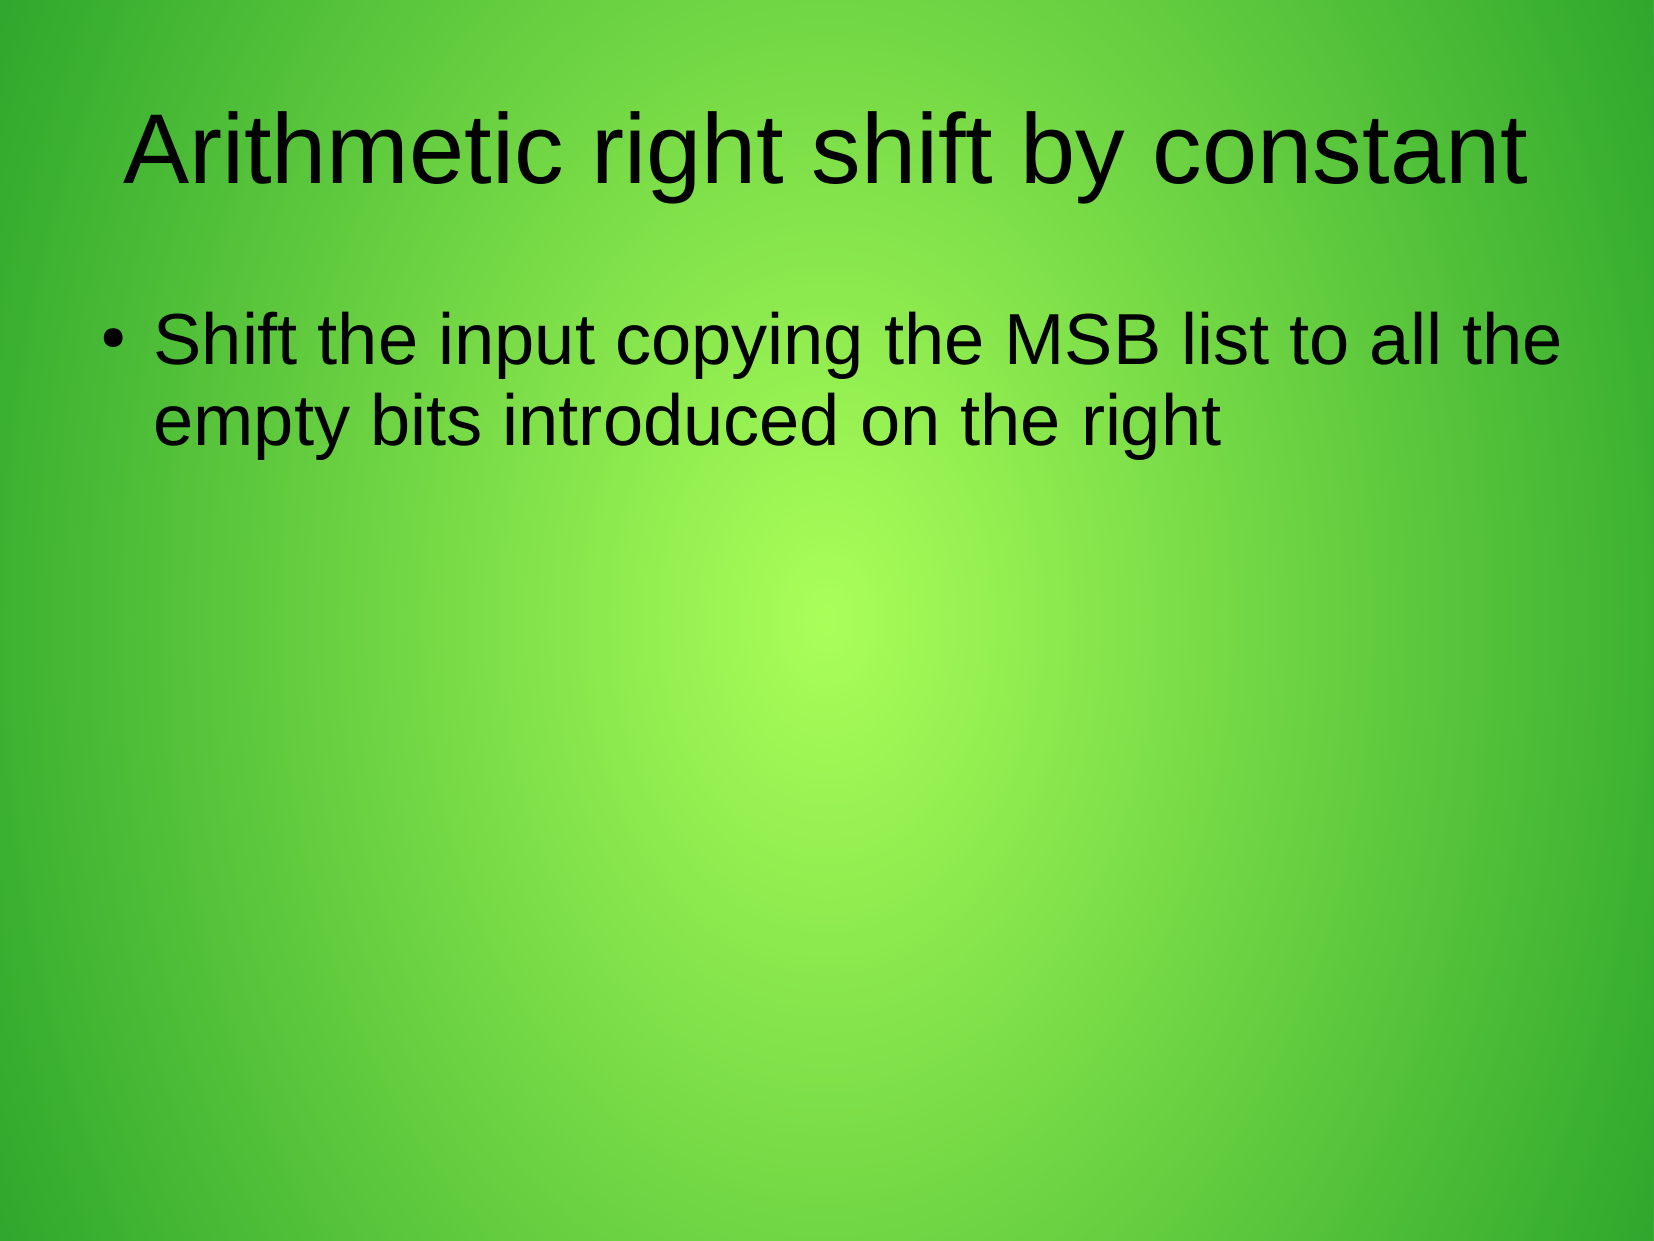

# Arithmetic right shift by constant
Shift the input copying the MSB list to all the empty bits introduced on the right